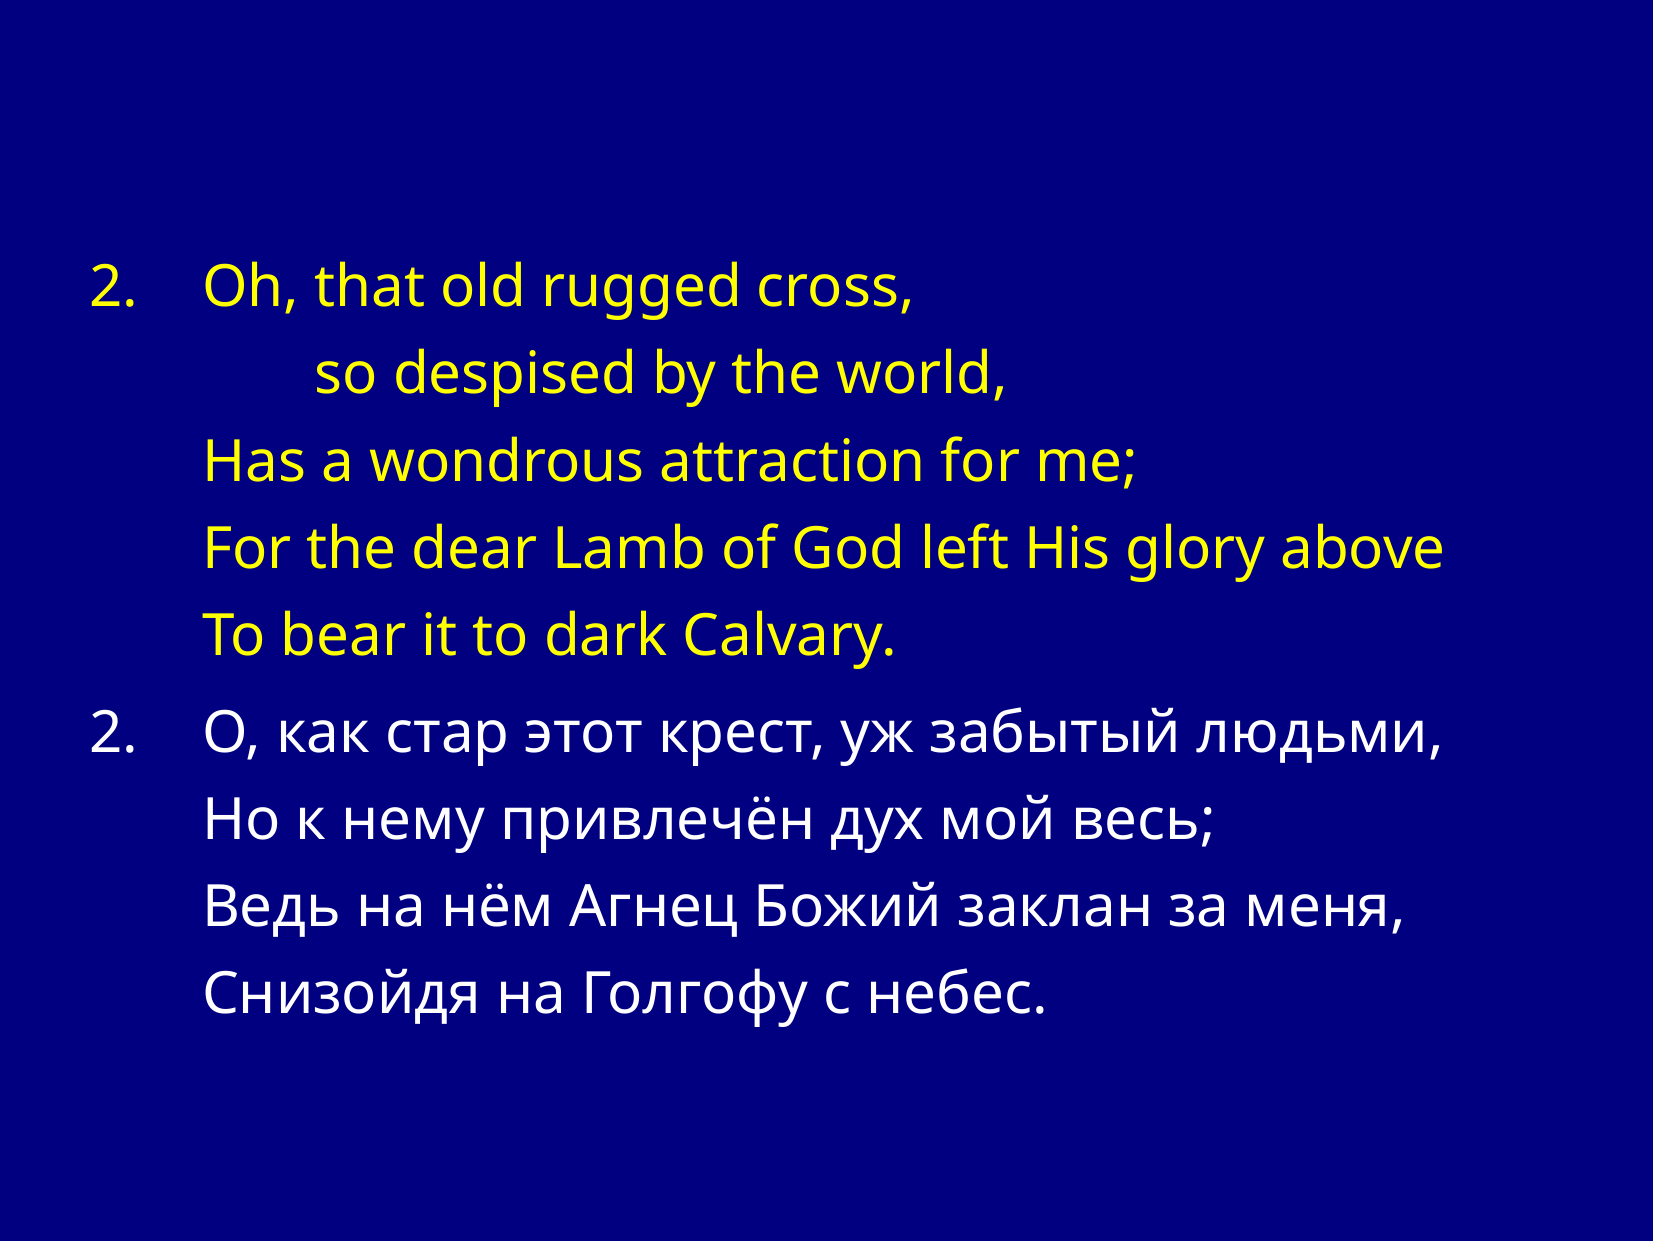

2.	Oh, that old rugged cross,
		so despised by the world,
	Has a wondrous attraction for me;
	For the dear Lamb of God left His glory above
	To bear it to dark Calvary.
2.	О, как стар этот крест, уж забытый людьми,
	Но к нему привлечён дух мой весь;
	Ведь на нём Агнец Божий заклан за меня,
	Снизойдя на Голгофу с небес.